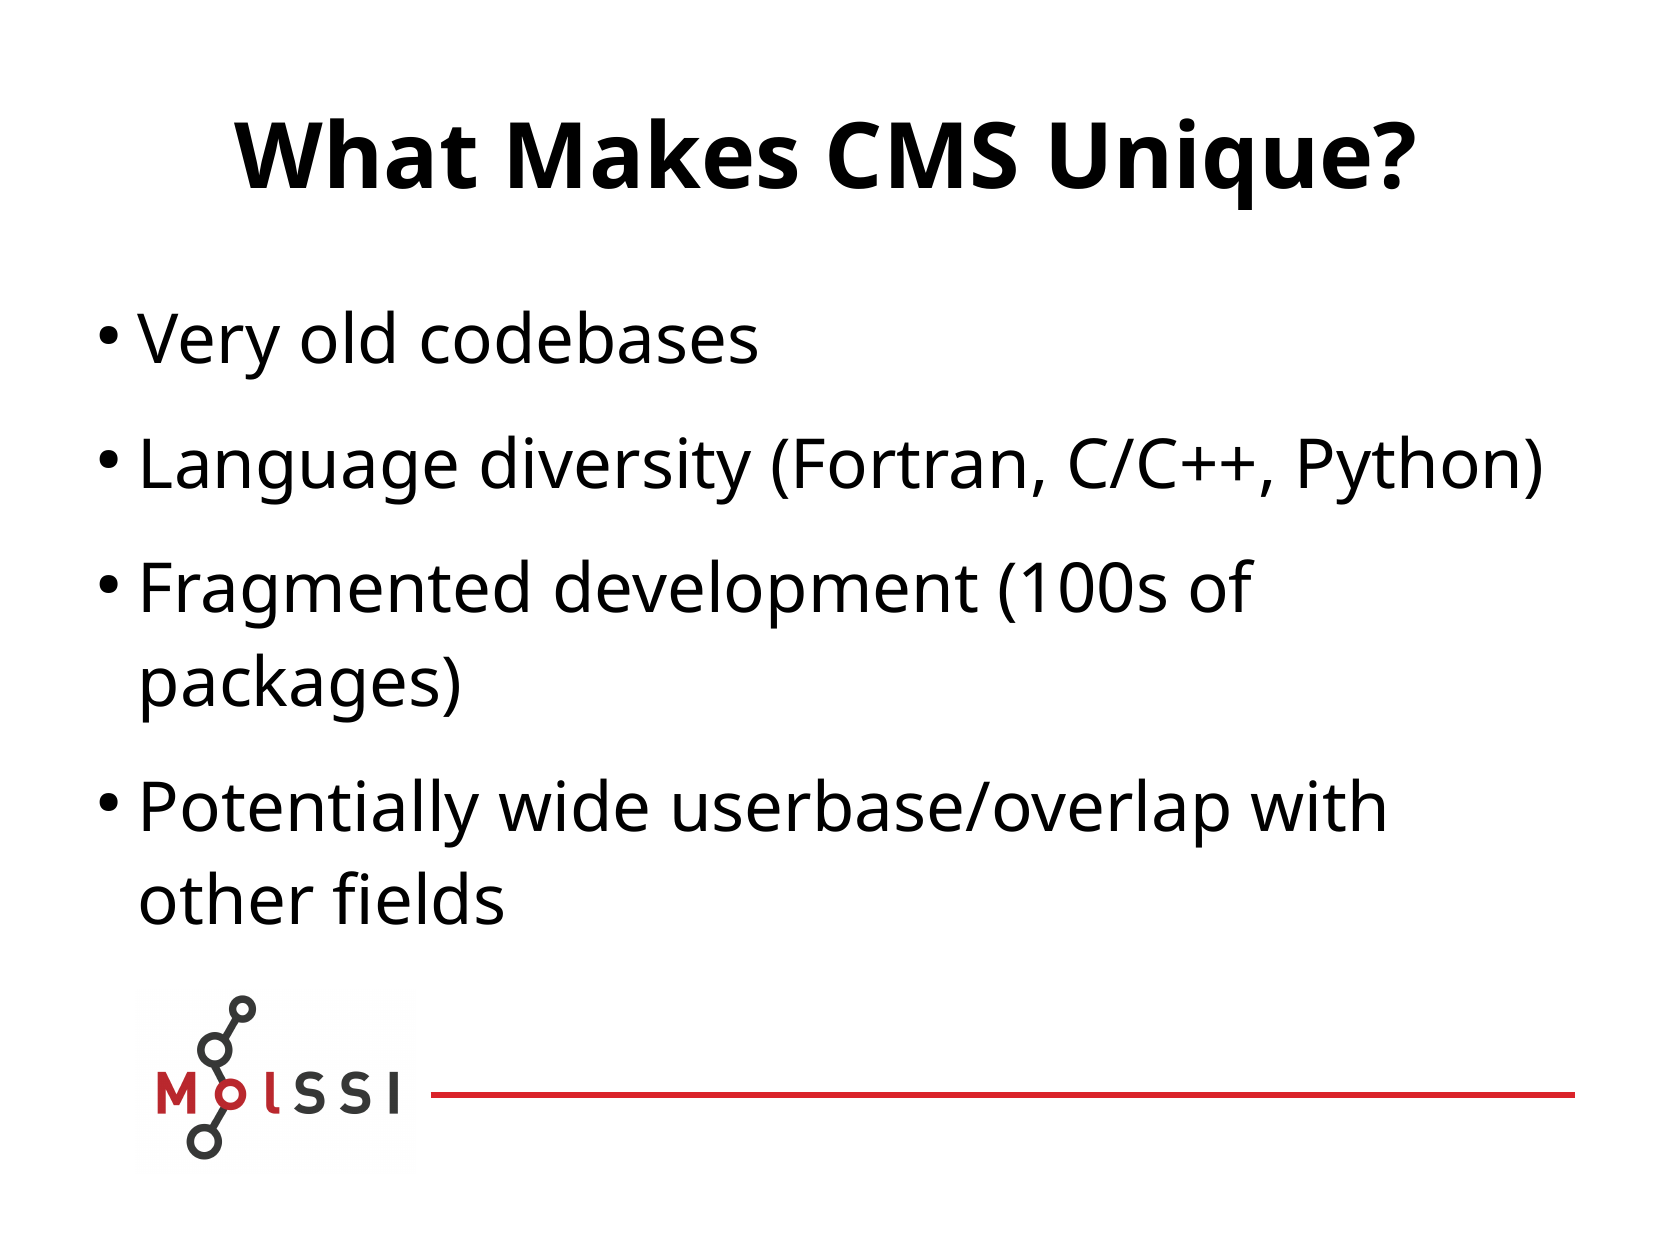

# What Makes CMS Unique?
Very old codebases
Language diversity (Fortran, C/C++, Python)
Fragmented development (100s of packages)
Potentially wide userbase/overlap with other fields